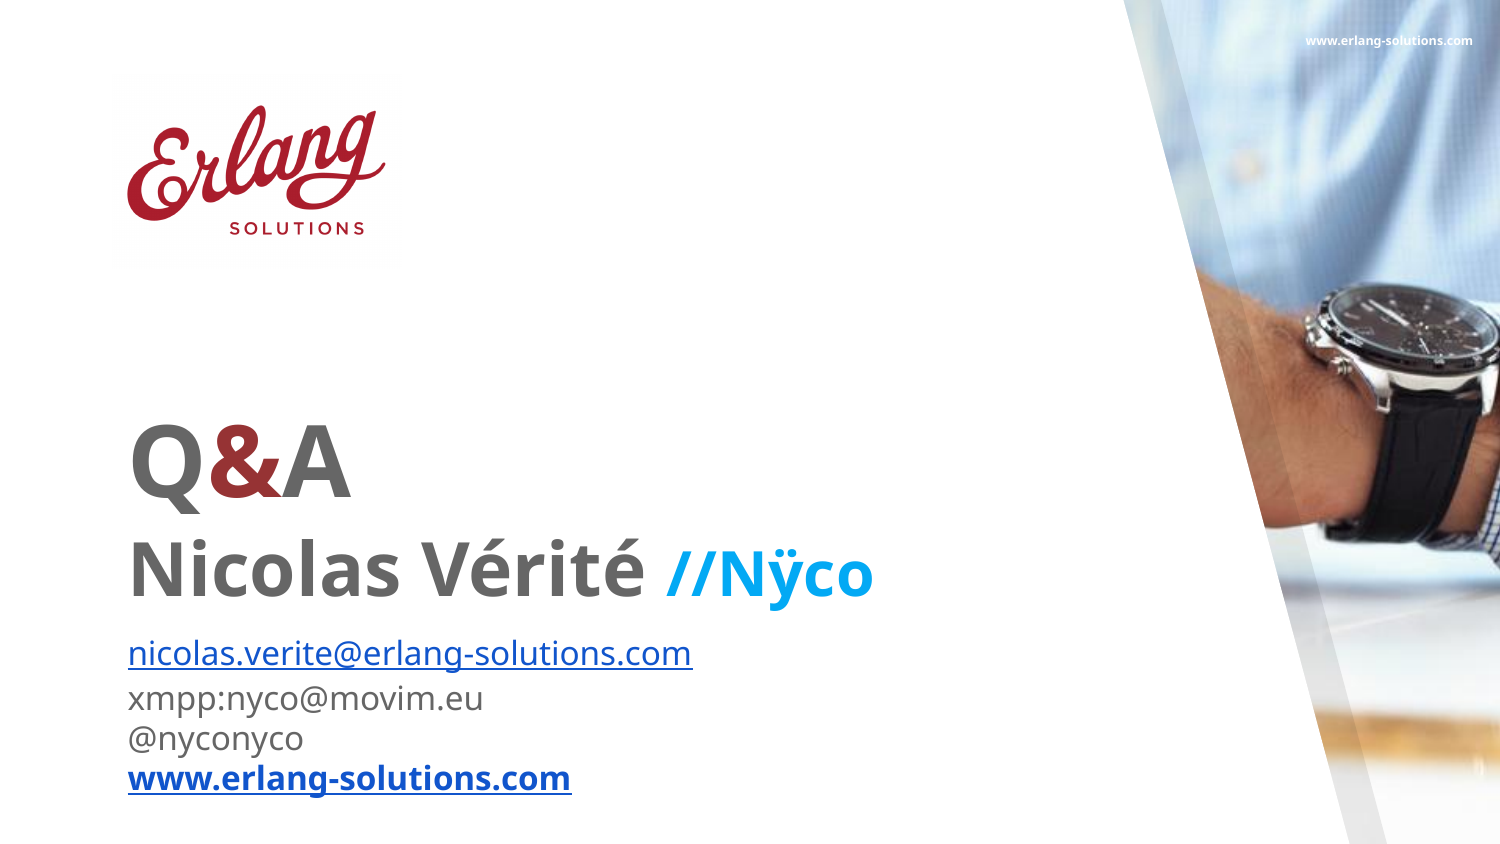

# Q&A
Nicolas Vérité //Nÿco
nicolas.verite@erlang-solutions.com
xmpp:nyco@movim.eu
@nyconyco
www.erlang-solutions.com